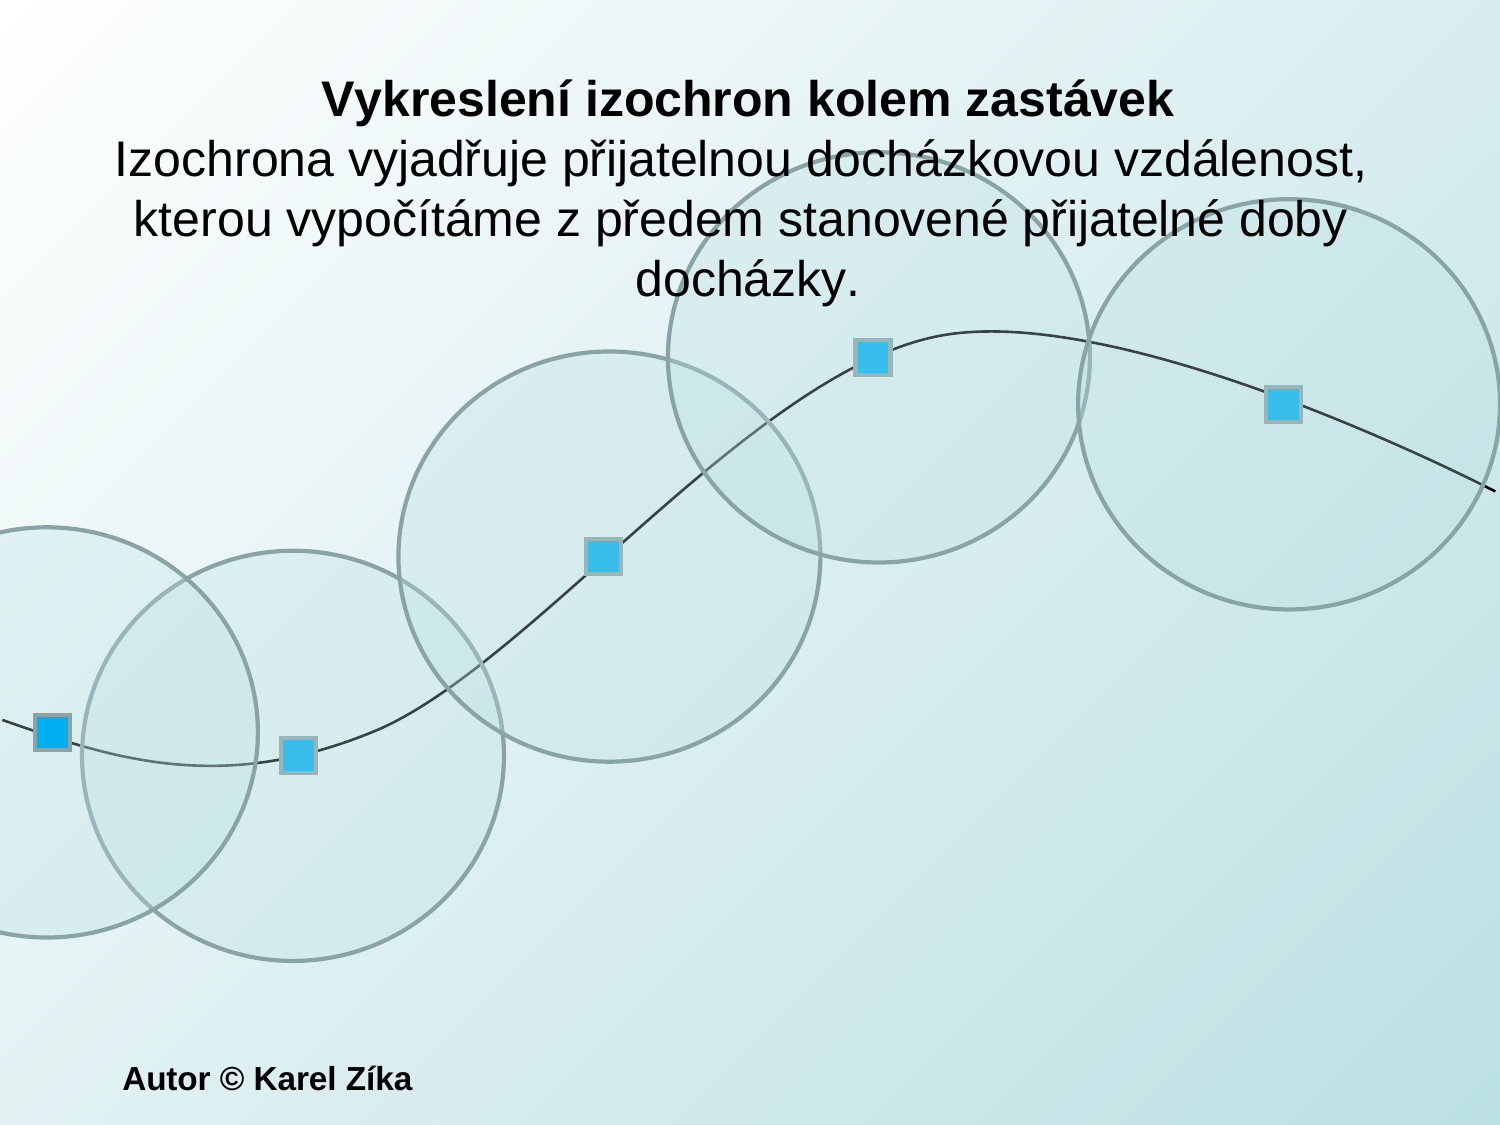

Vykreslení izochron kolem zastávek
Izochrona vyjadřuje přijatelnou docházkovou vzdálenost,
kterou vypočítáme z předem stanovené přijatelné doby
docházky.
Autor © Karel Zíka